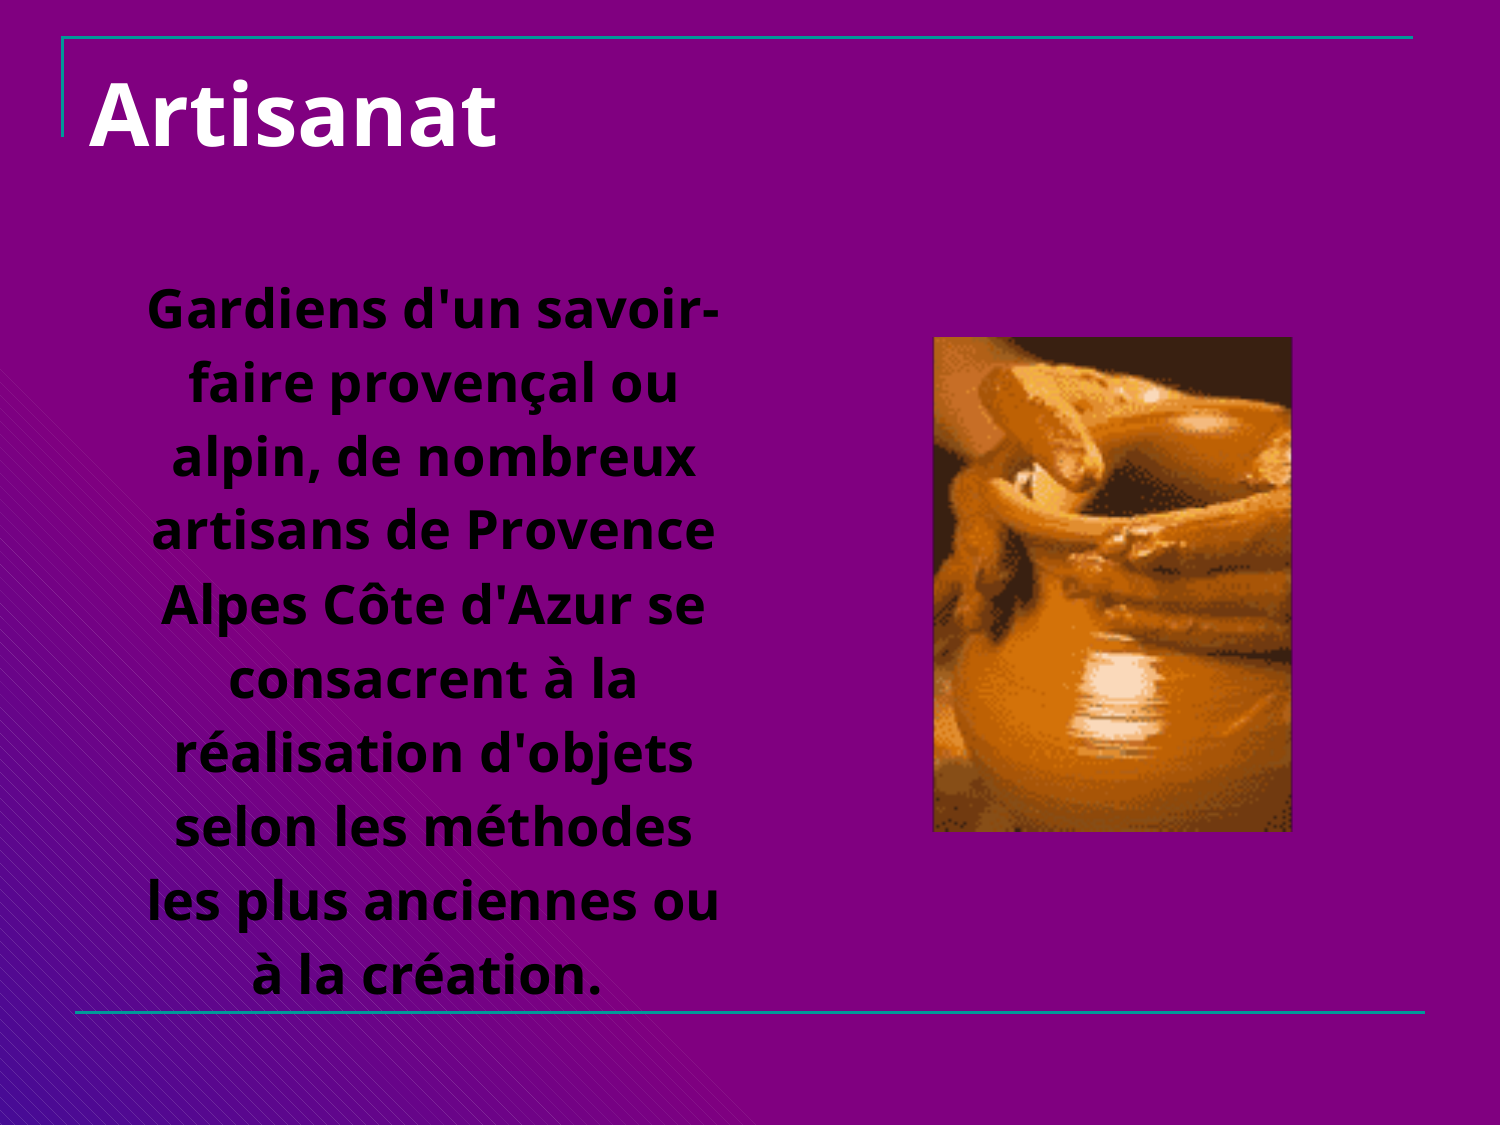

# Artisanat
    Gardiens d'un savoir-faire provençal ou alpin, de nombreux artisans de Provence Alpes Côte d'Azur se consacrent à la réalisation d'objets selon les méthodes les plus anciennes ou à la création.